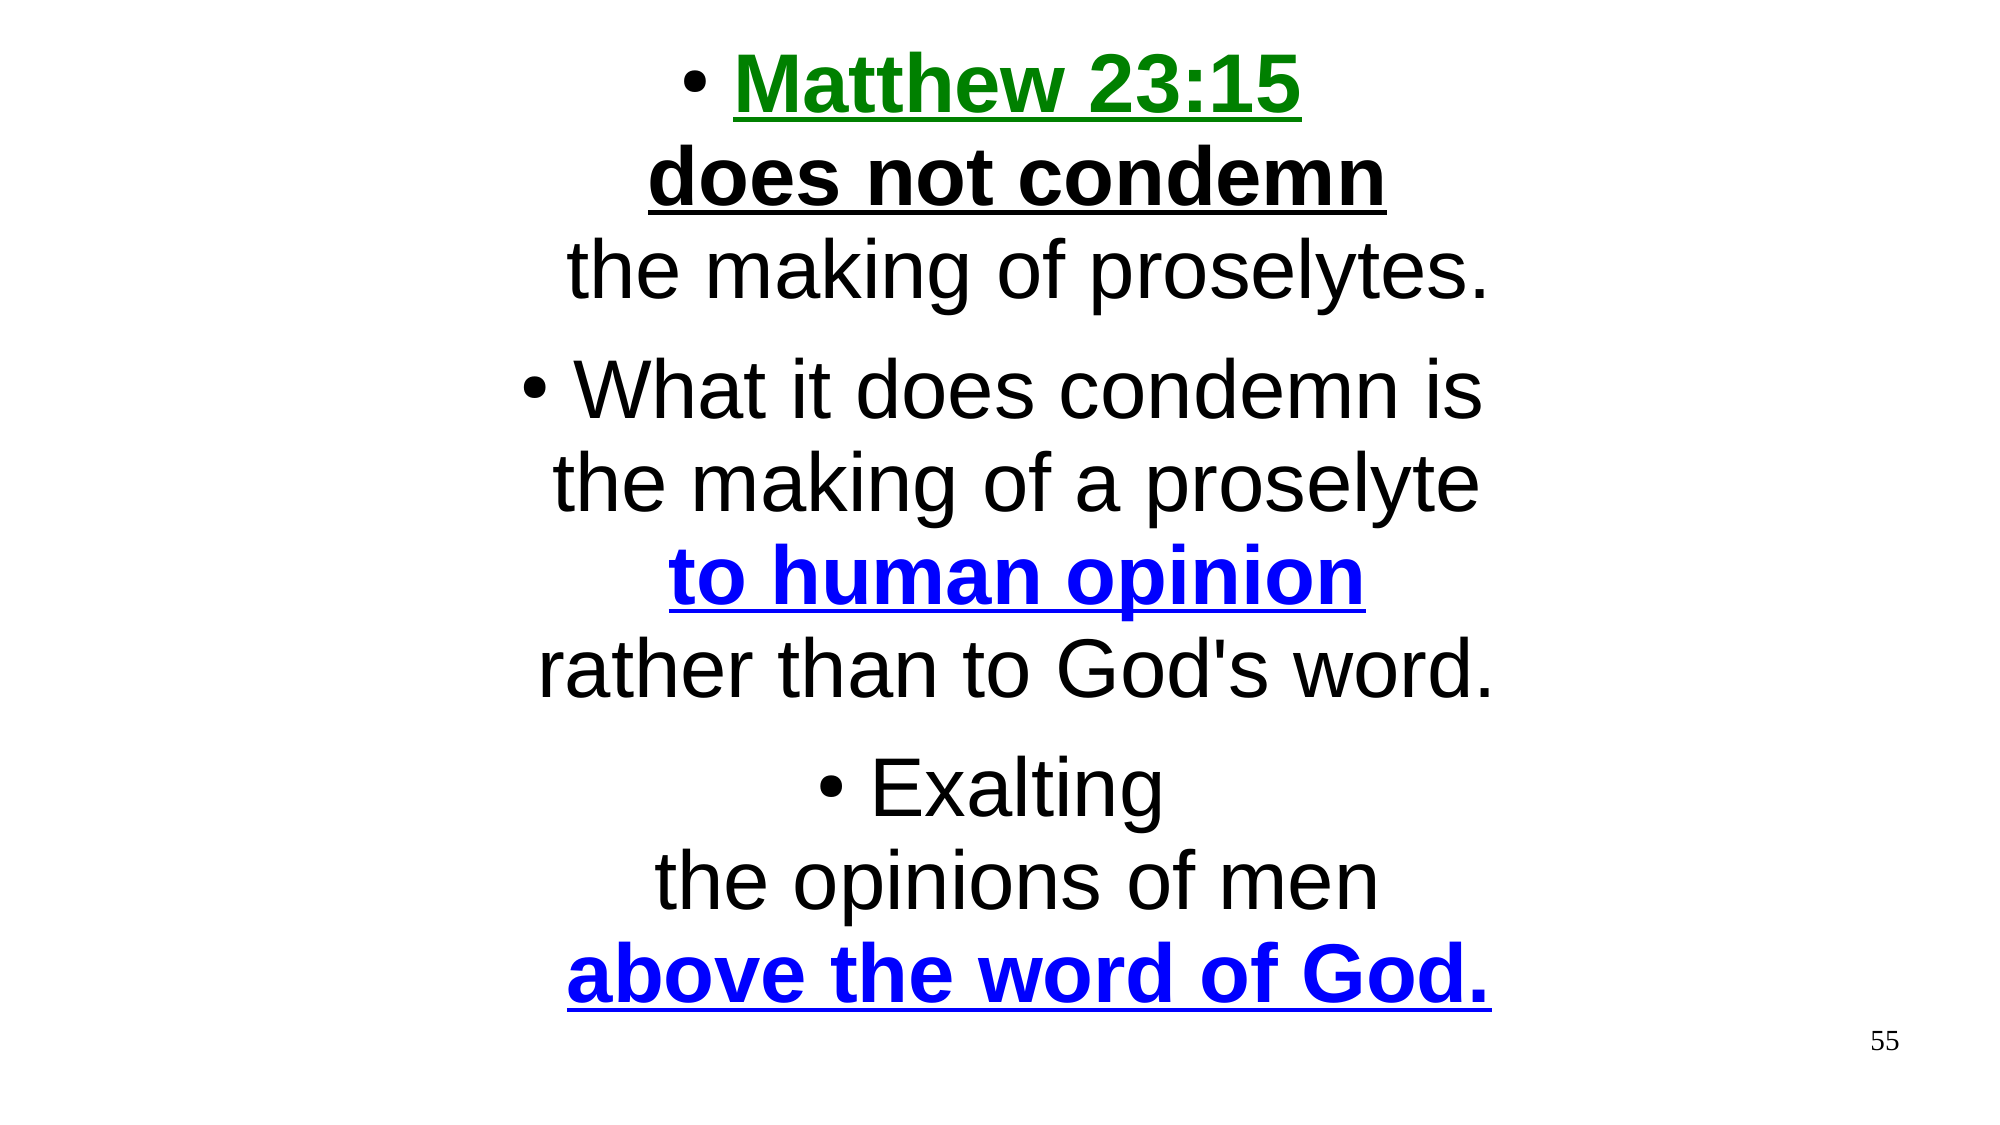

# Matthew 23:15  does not condemn the making of proselytes.
What it does condemn is
the making of a proselyte
to human opinion
rather than to God's word.
Exalting
the opinions of men
above the word of God.
55